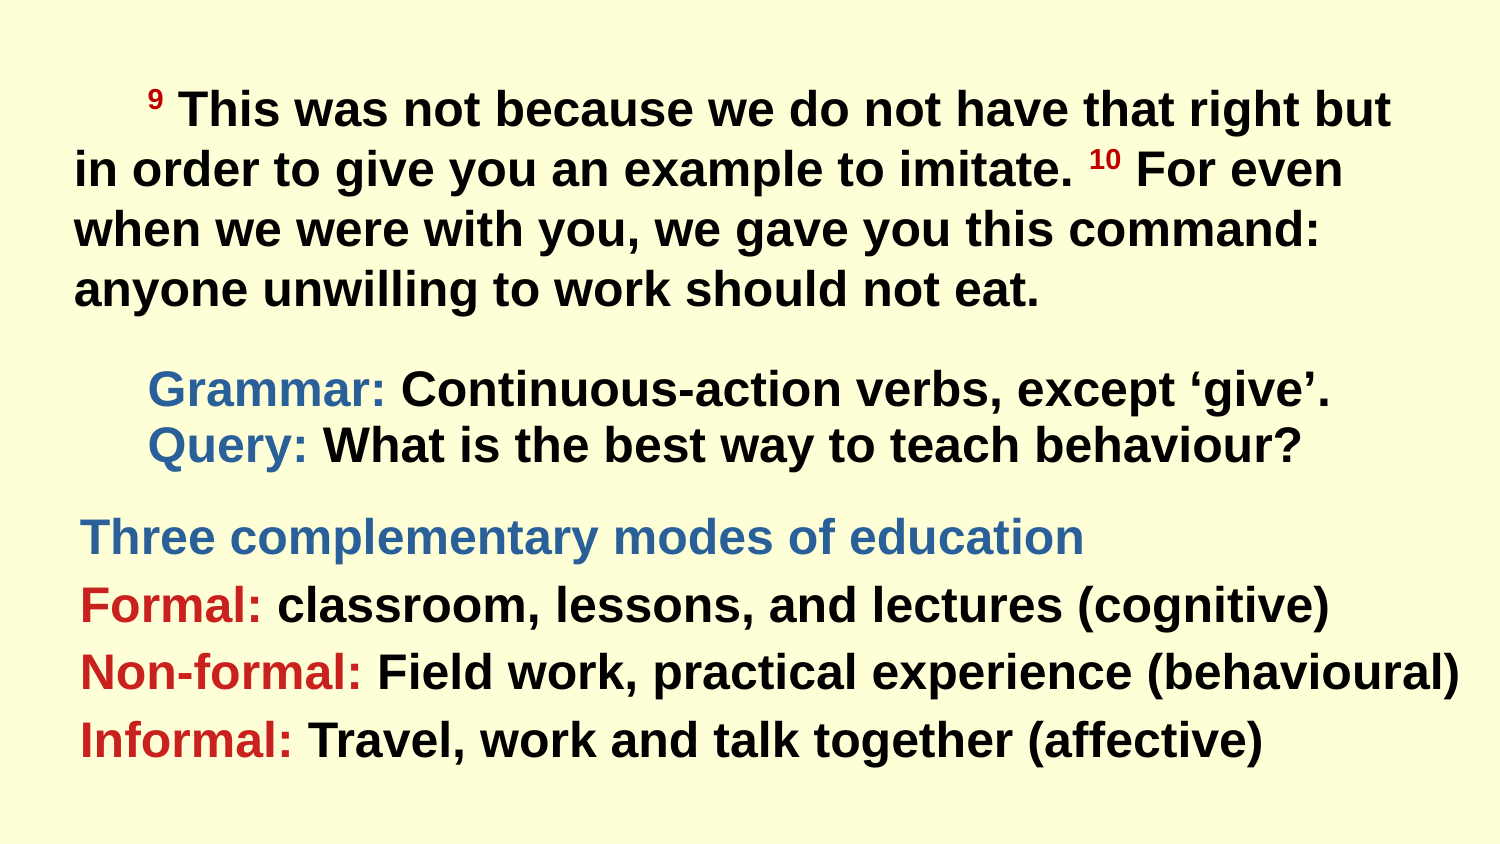

9 This was not because we do not have that right but in order to give you an example to imitate. 10 For even when we were with you, we gave you this command: anyone unwilling to work should not eat.
	Grammar: Continuous-action verbs, except ‘give’.
	Query: What is the best way to teach behaviour?
Three complementary modes of education
Formal: classroom, lessons, and lectures (cognitive)
Non-formal: Field work, practical experience (behavioural)
Informal: Travel, work and talk together (affective)